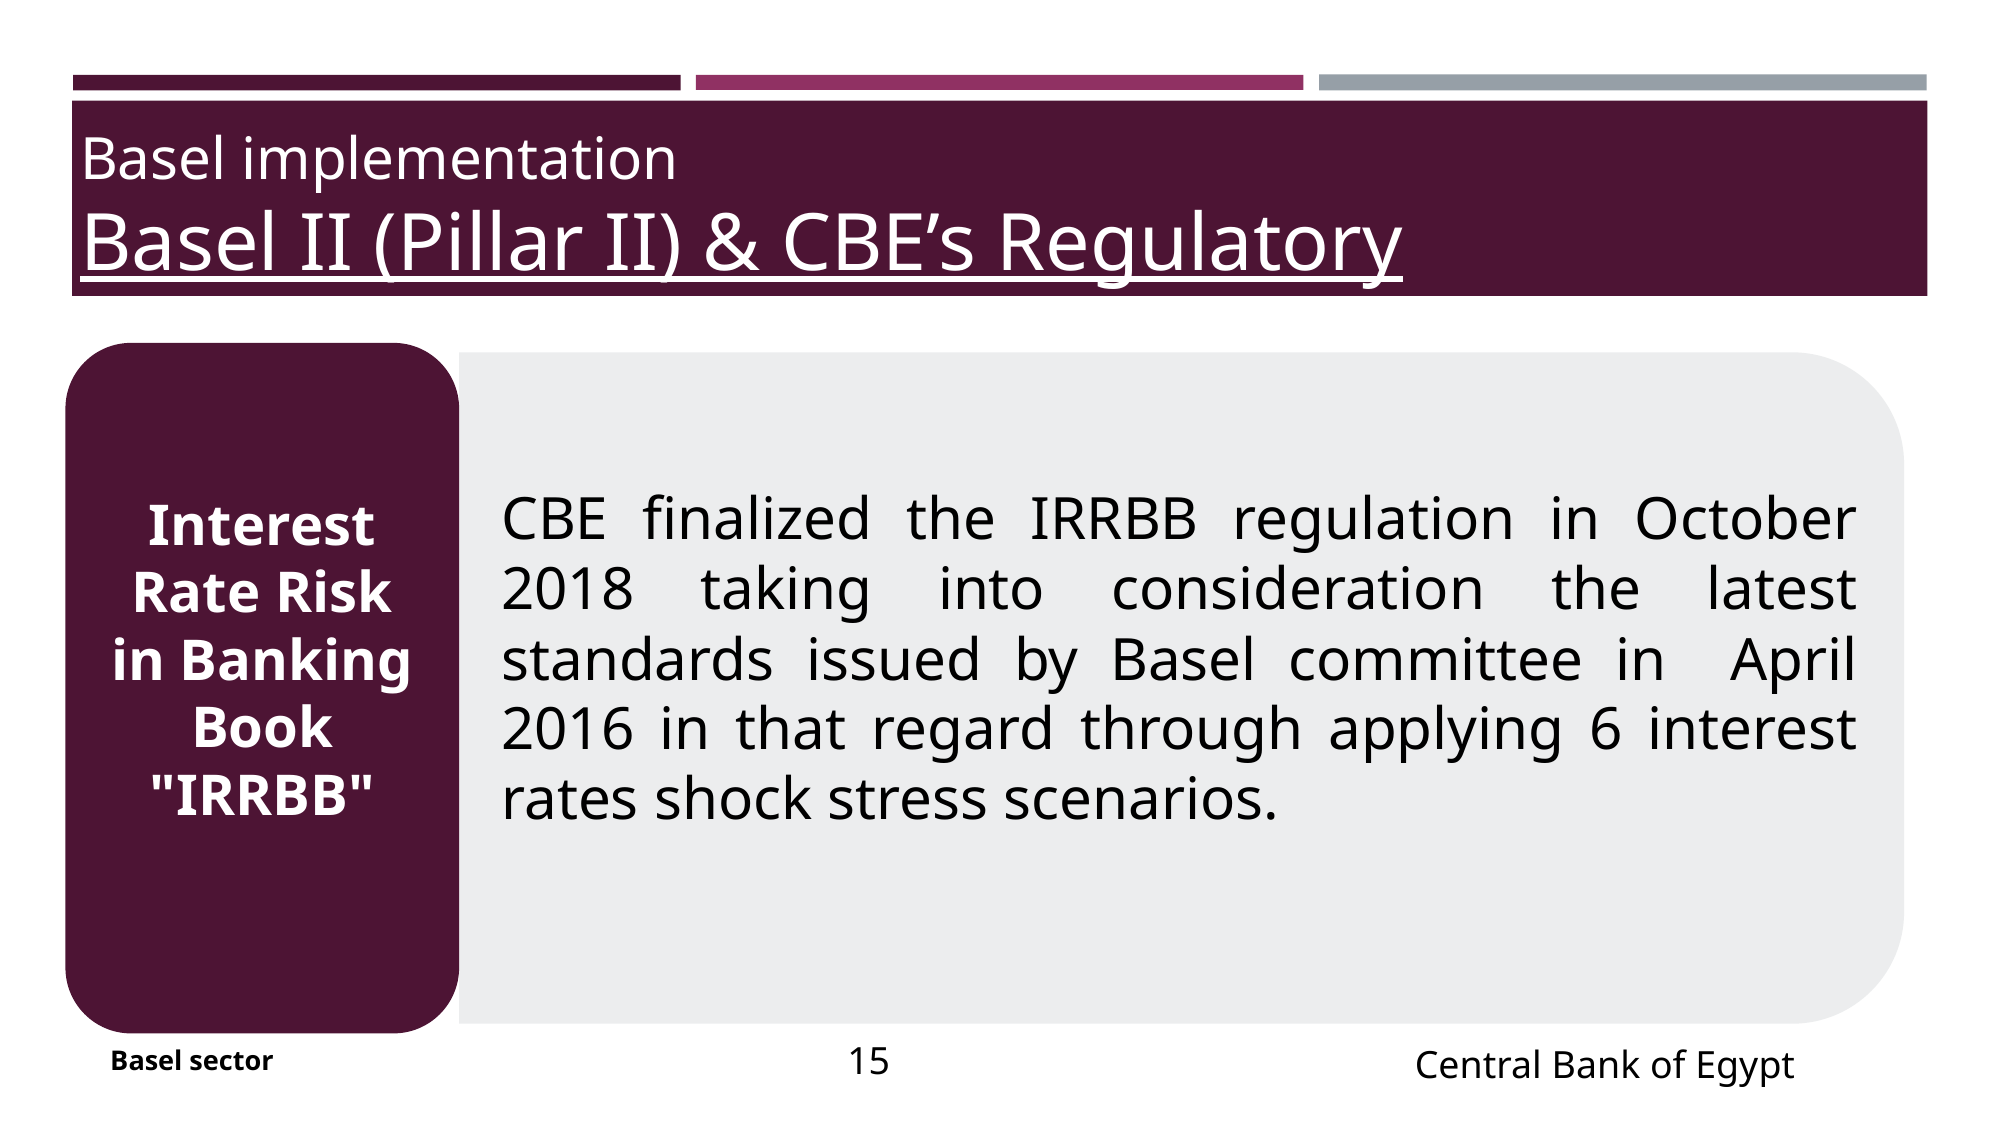

# Basel implementation Basel II (Pillar II) & CBE’s Regulatory developments
Interest Rate Risk in Banking Book "IRRBB"
CBE finalized the IRRBB regulation in October 2018 taking into consideration the latest standards issued by Basel committee in April 2016 in that regard through applying 6 interest rates shock stress scenarios.
Central Bank of Egypt